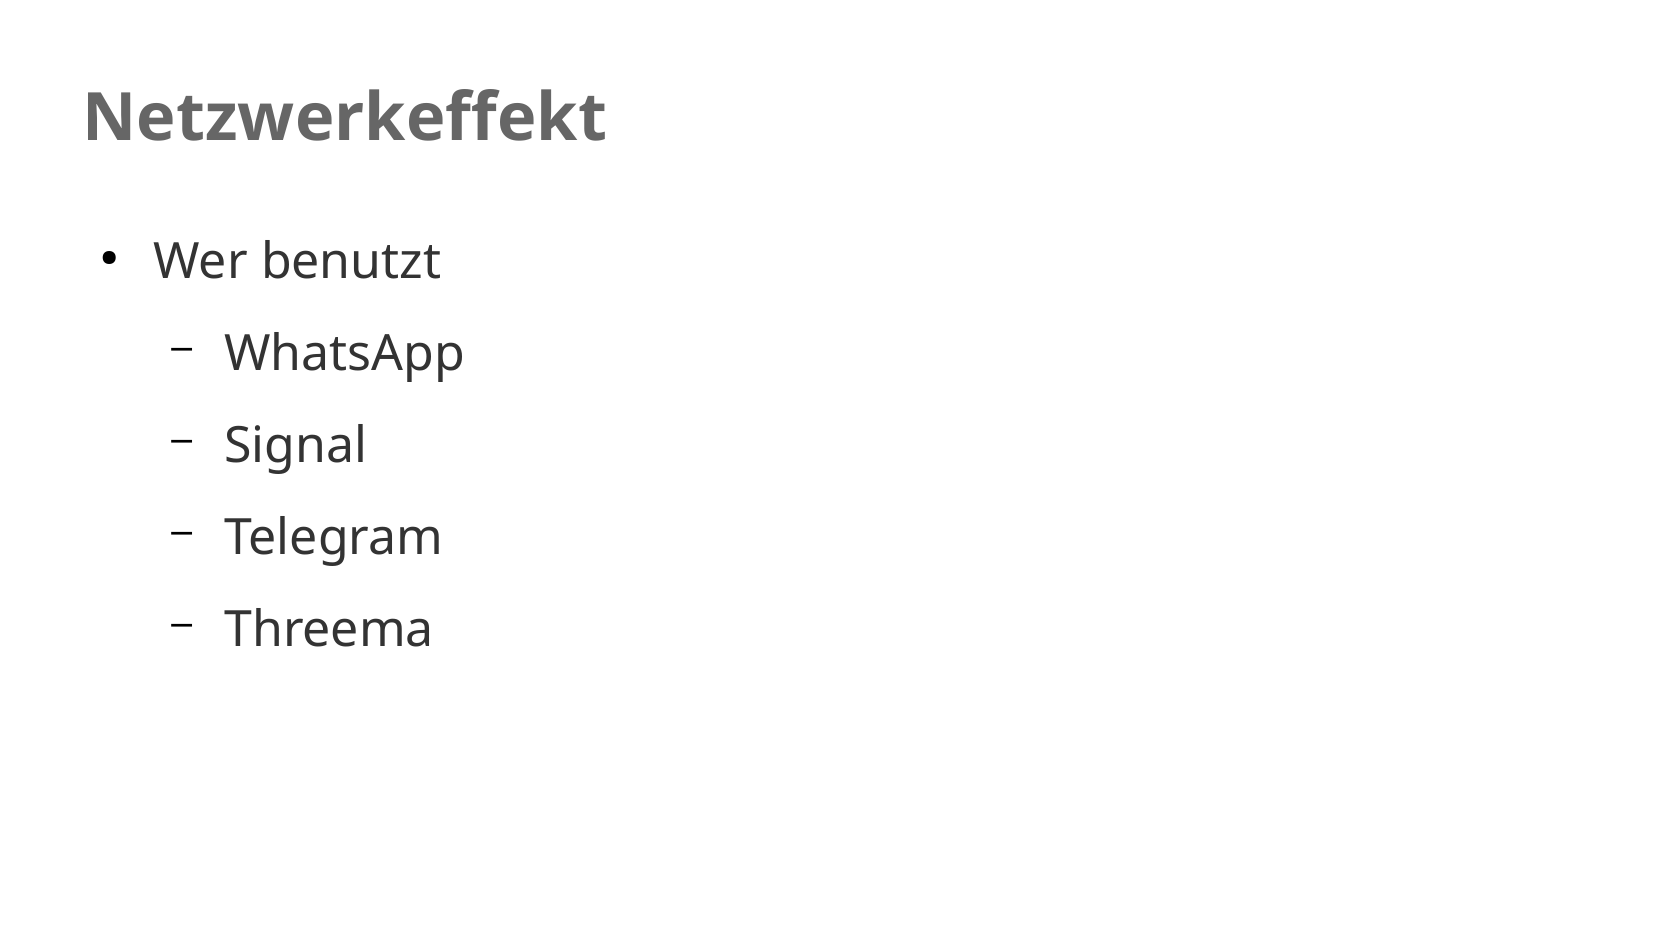

# Netzwerkeffekt
Wer benutzt
WhatsApp
Signal
Telegram
Threema